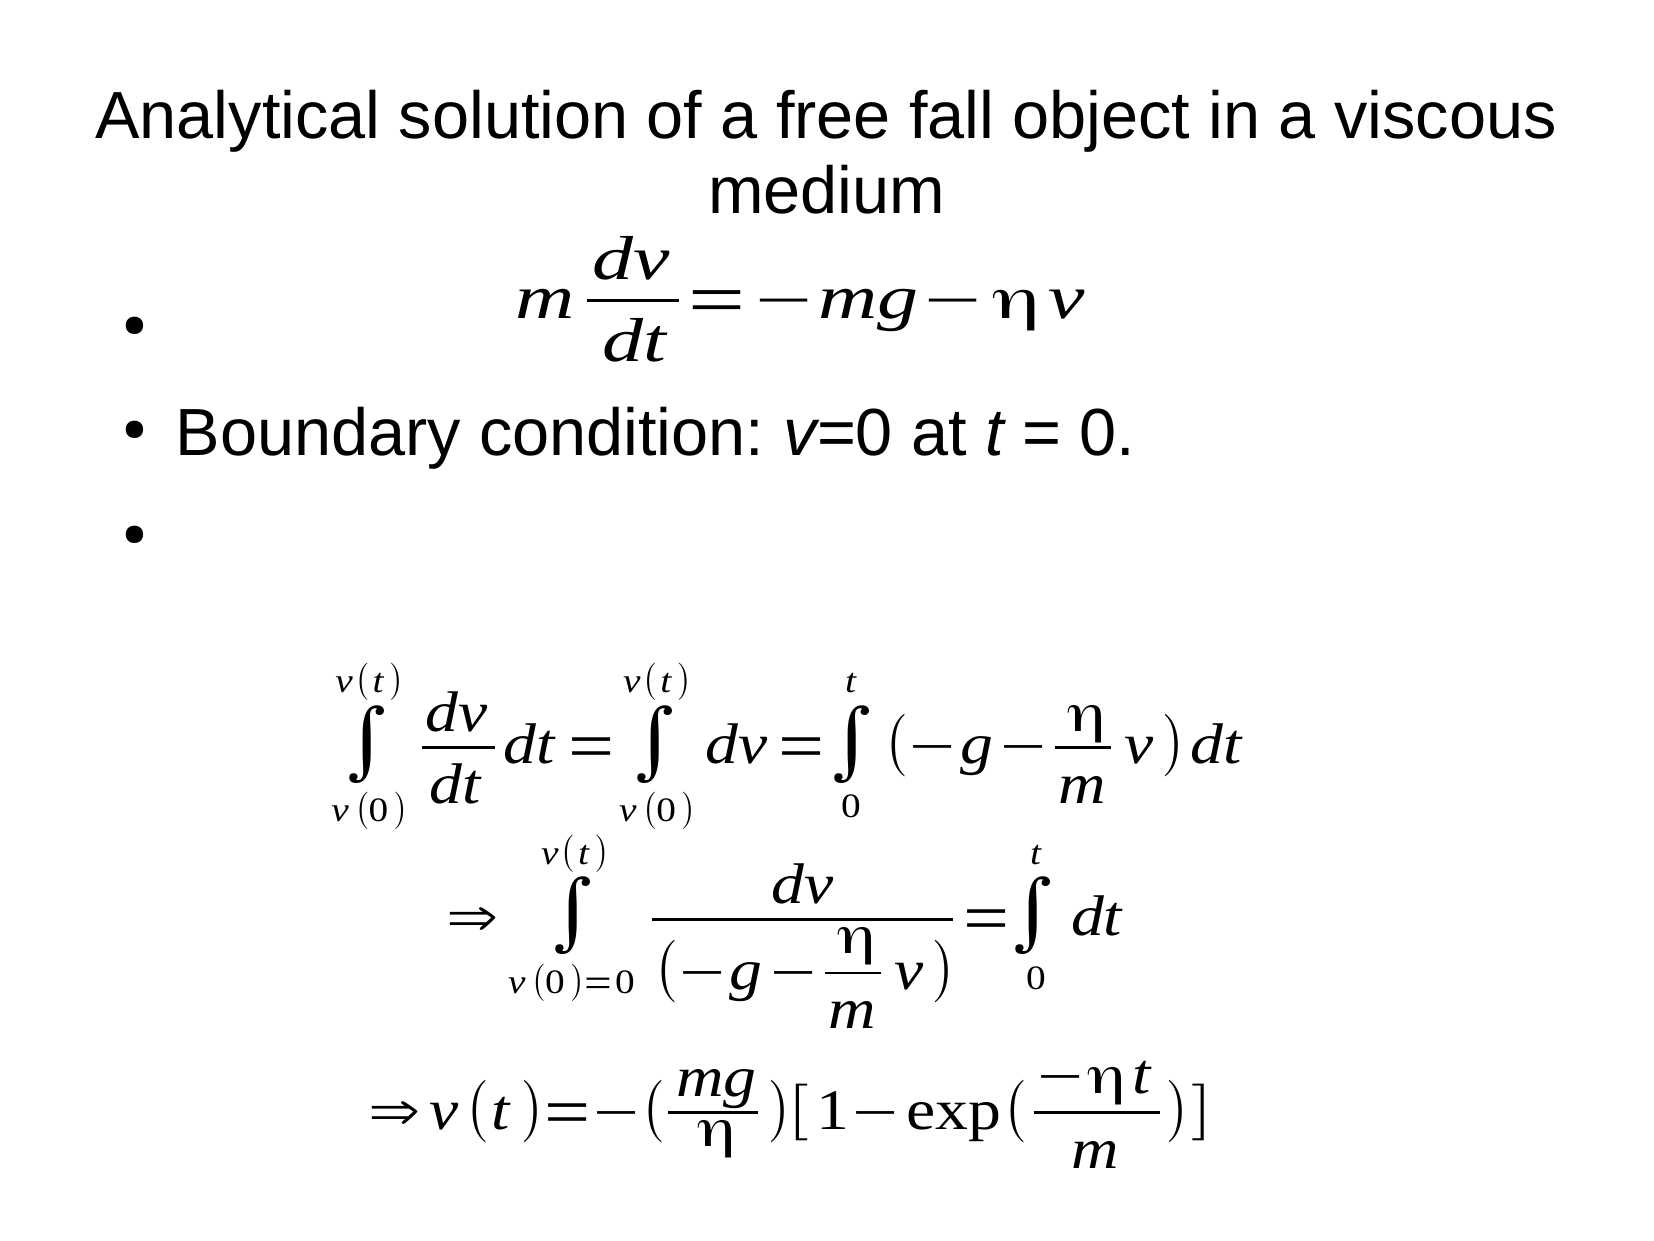

# Analytical solution of a free fall object in a viscous medium
Boundary condition: v=0 at t = 0.